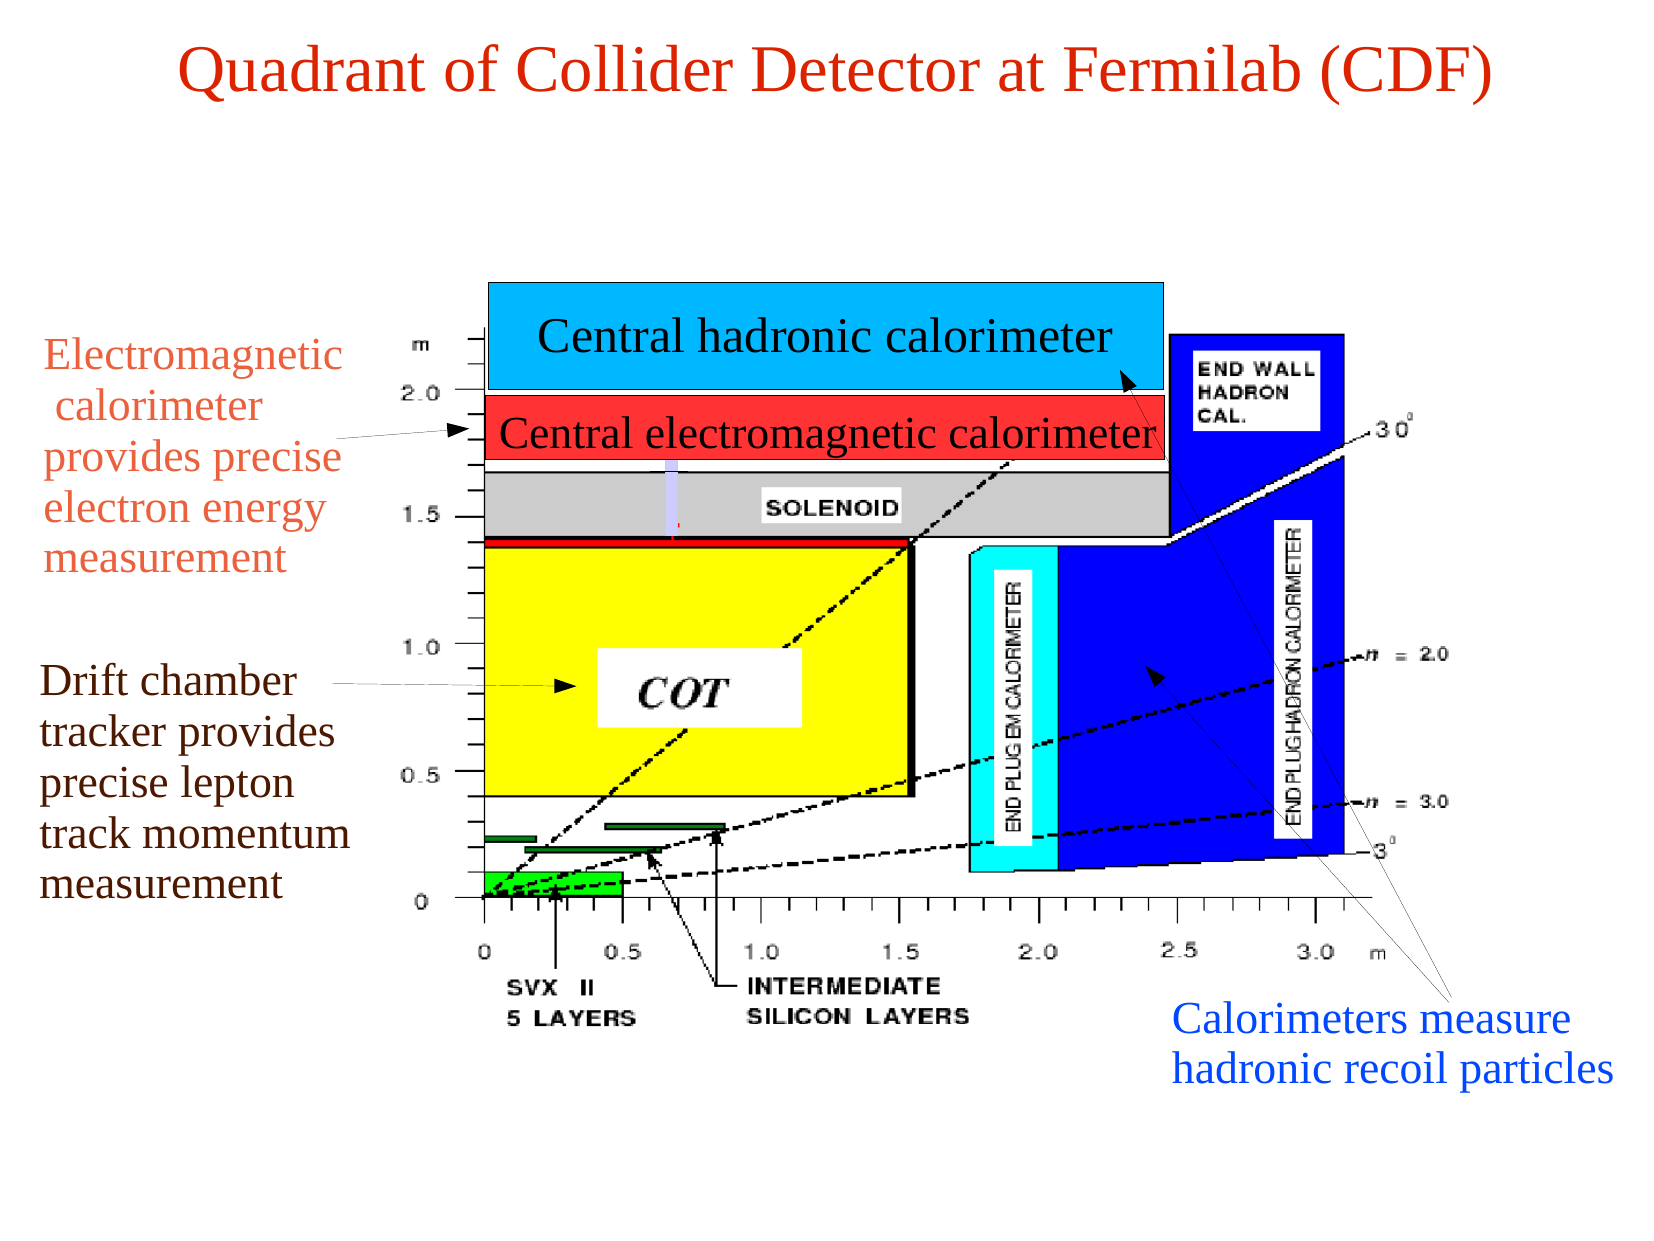

# Quadrant of Collider Detector at Fermilab (CDF)
Central hadronic calorimeter
Electromagnetic
 calorimeter
provides precise
electron energy
measurement
Central electromagnetic calorimeter
Drift chamber tracker provides
precise lepton track momentum
measurement
Calorimeters measure
hadronic recoil particles